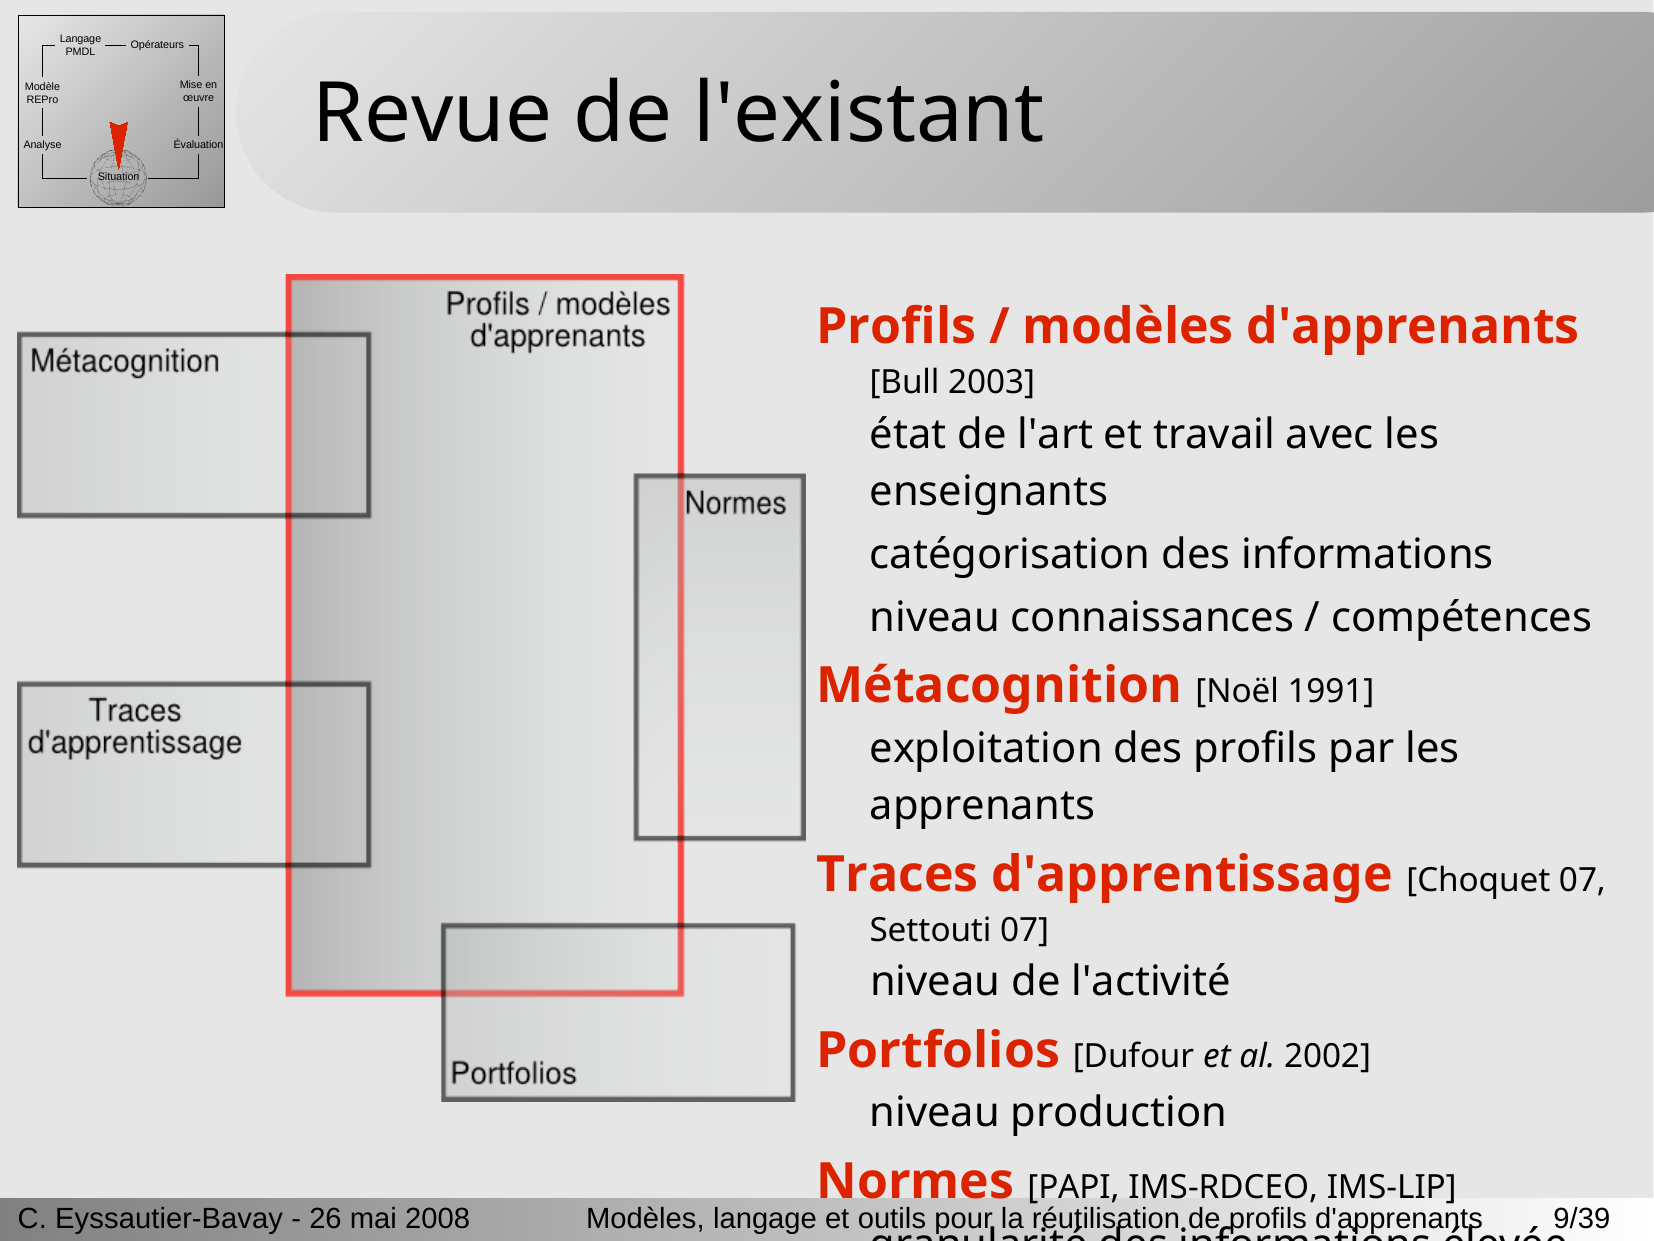

# Revue de l'existant
Profils / modèles d'apprenants [Bull 2003]
état de l'art et travail avec les enseignants
catégorisation des informations
niveau connaissances / compétences
Métacognition [Noël 1991]
exploitation des profils par les apprenants
Traces d'apprentissage [Choquet 07, Settouti 07]
 niveau de l'activité
Portfolios [Dufour et al. 2002]
niveau production
Normes [PAPI, IMS-RDCEO, IMS-LIP]
granularité des informations élevée
07 Mars 2008
Modèles, langage et outils pour la réutilisation de profils d'apprenants
9